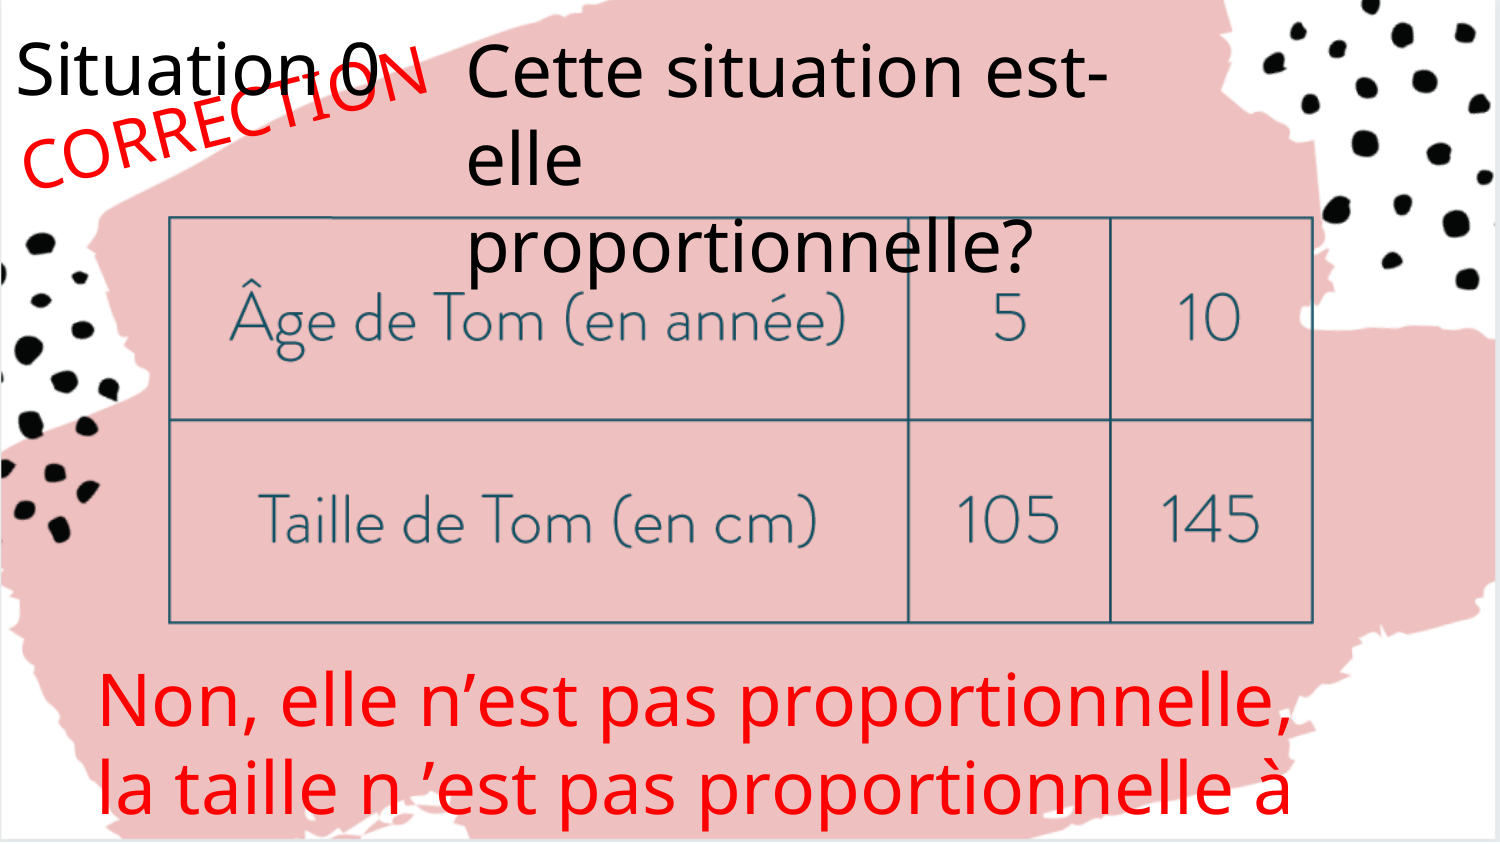

Situation 0
Cette situation est-elle proportionnelle?
CORRECTION
Non, elle n’est pas proportionnelle, la taille n ’est pas proportionnelle à l’âge
5x2 =10 105x2= 210